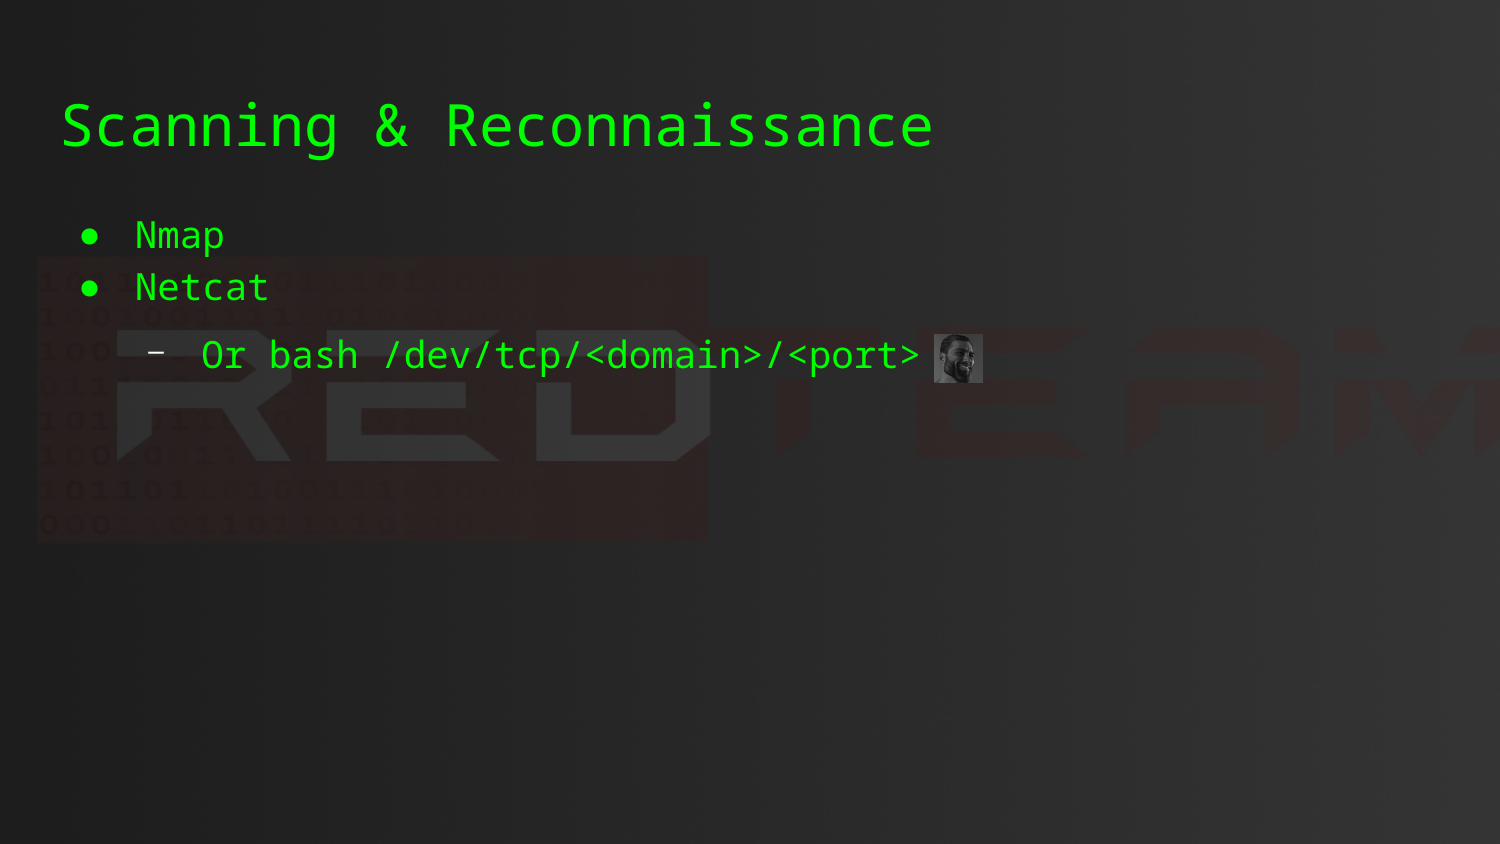

# Scanning & Reconnaissance
Nmap
Netcat
Or bash /dev/tcp/<domain>/<port>